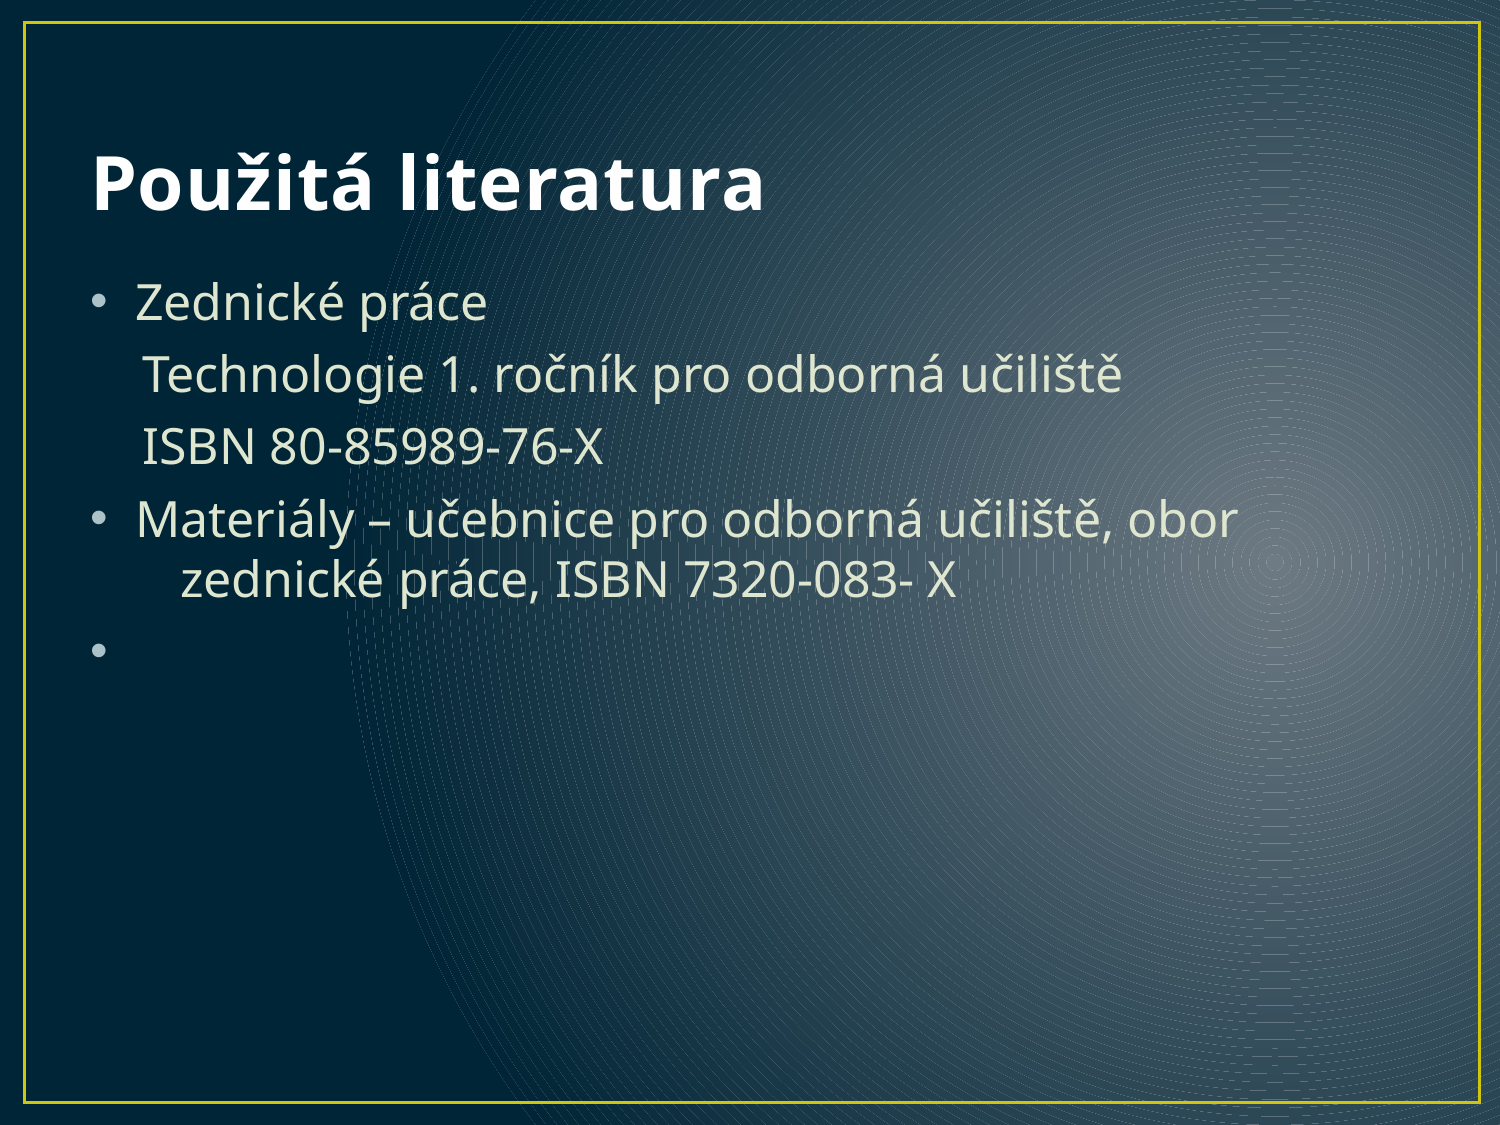

# Použitá literatura
Zednické práce
 Technologie 1. ročník pro odborná učiliště
 ISBN 80-85989-76-X
Materiály – učebnice pro odborná učiliště, obor zednické práce, ISBN 7320-083- X